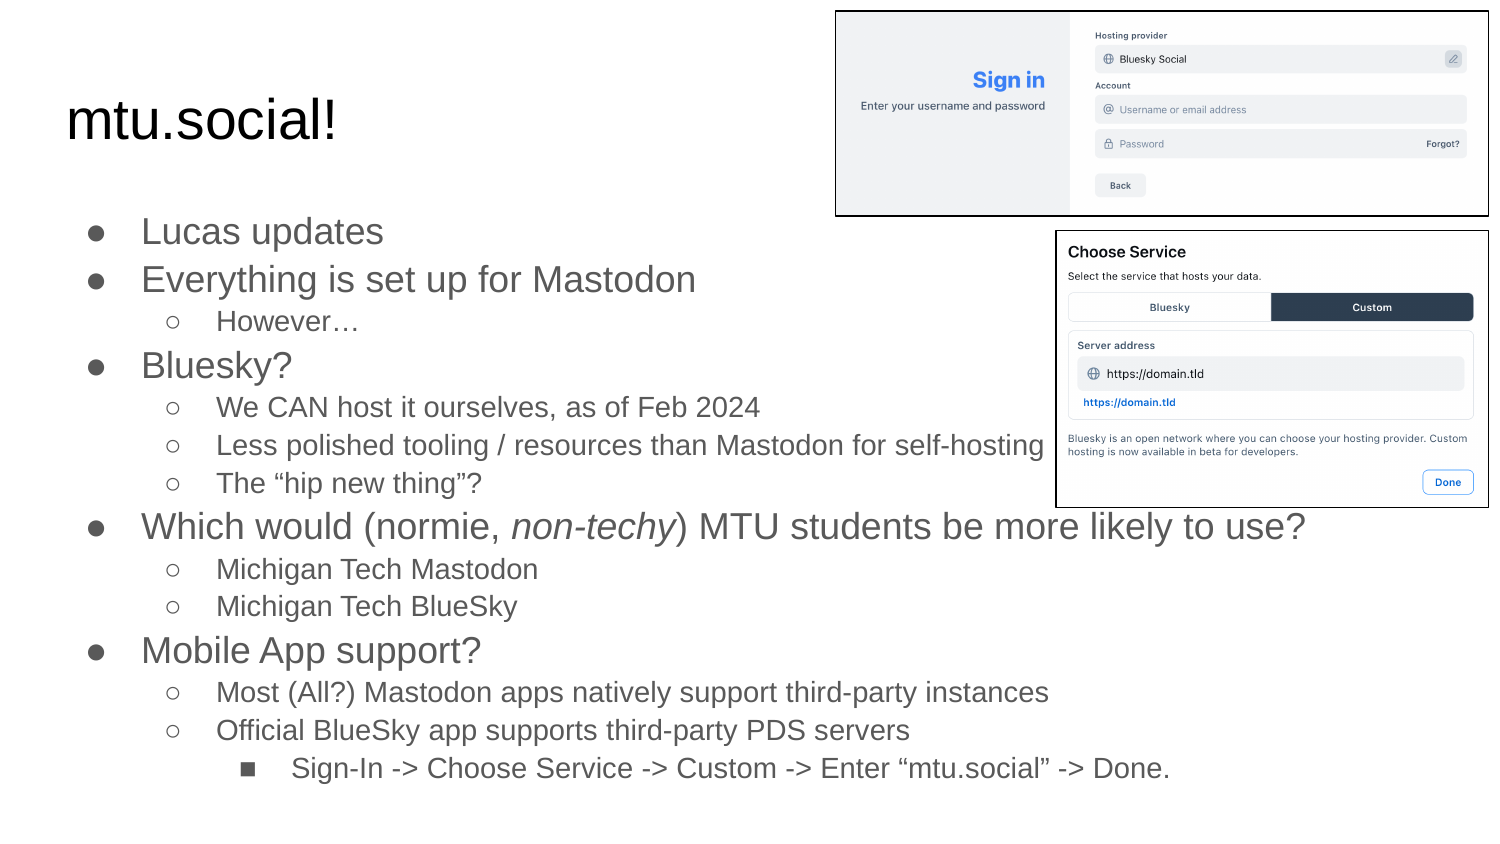

# mtu.social!
Lucas updates
Everything is set up for Mastodon
However…
Bluesky?
We CAN host it ourselves, as of Feb 2024
Less polished tooling / resources than Mastodon for self-hosting
The “hip new thing”?
Which would (normie, non-techy) MTU students be more likely to use?
Michigan Tech Mastodon
Michigan Tech BlueSky
Mobile App support?
Most (All?) Mastodon apps natively support third-party instances
Official BlueSky app supports third-party PDS servers
Sign-In -> Choose Service -> Custom -> Enter “mtu.social” -> Done.